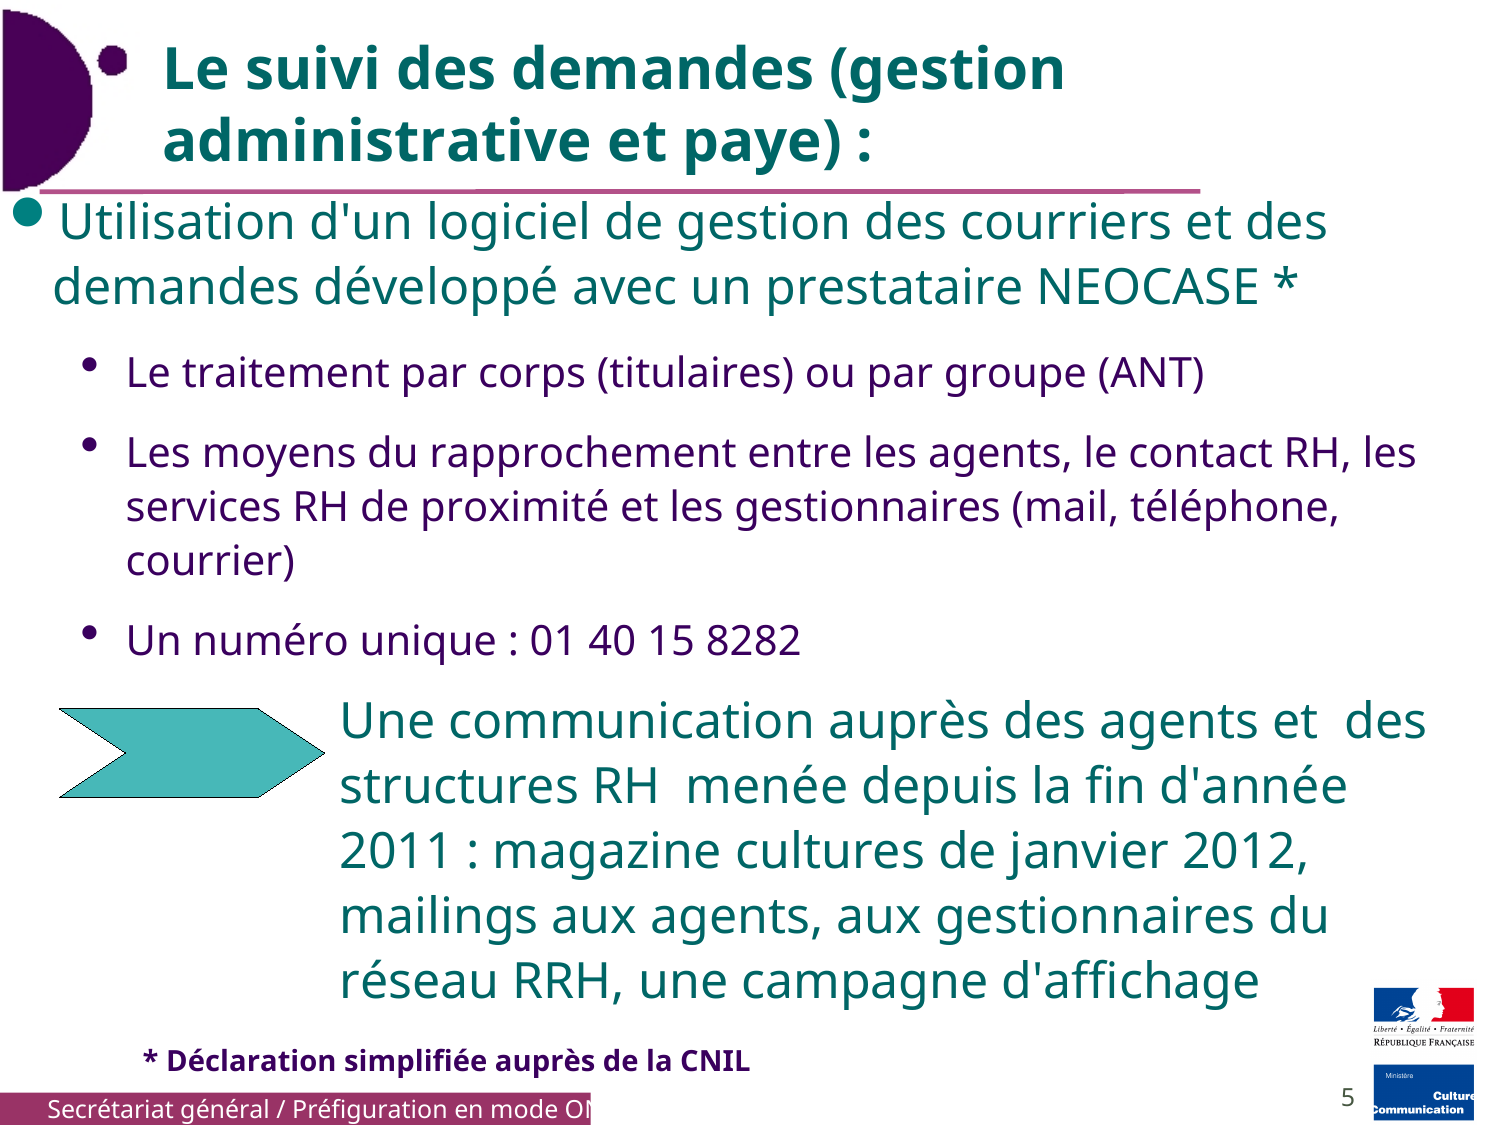

# Le suivi des demandes (gestion administrative et paye) :
Utilisation d'un logiciel de gestion des courriers et des demandes développé avec un prestataire NEOCASE *
Le traitement par corps (titulaires) ou par groupe (ANT)
Les moyens du rapprochement entre les agents, le contact RH, les services RH de proximité et les gestionnaires (mail, téléphone, courrier)
Un numéro unique : 01 40 15 8282
Une communication auprès des agents et des structures RH menée depuis la fin d'année 2011 : magazine cultures de janvier 2012, mailings aux agents, aux gestionnaires du réseau RRH, une campagne d'affichage
* Déclaration simplifiée auprès de la CNIL
5